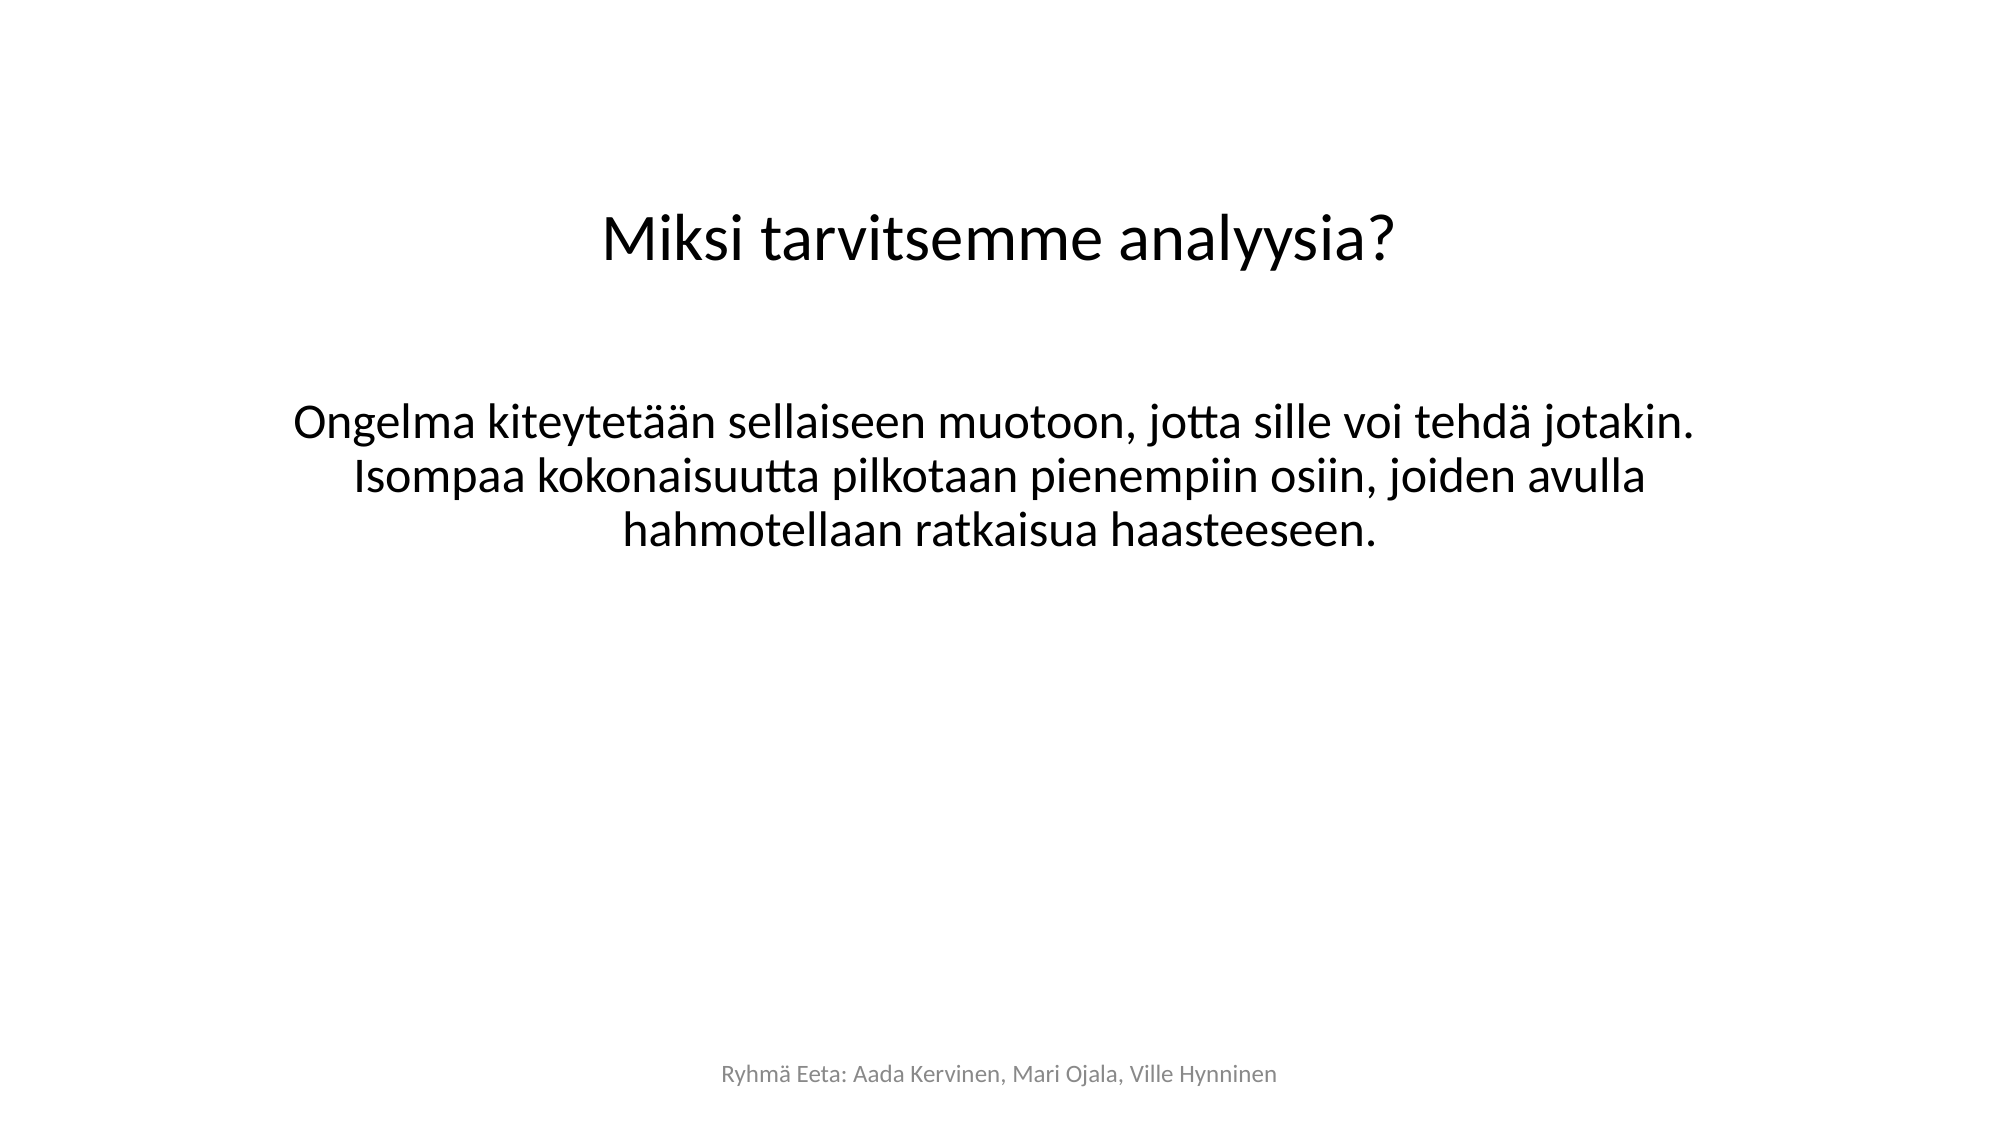

# Miksi tarvitsemme analyysia?
Ongelma kiteytetään sellaiseen muotoon, jotta sille voi tehdä jotakin.
Isompaa kokonaisuutta pilkotaan pienempiin osiin, joiden avulla hahmotellaan ratkaisua haasteeseen.
Ryhmä Eeta: Aada Kervinen, Mari Ojala, Ville Hynninen